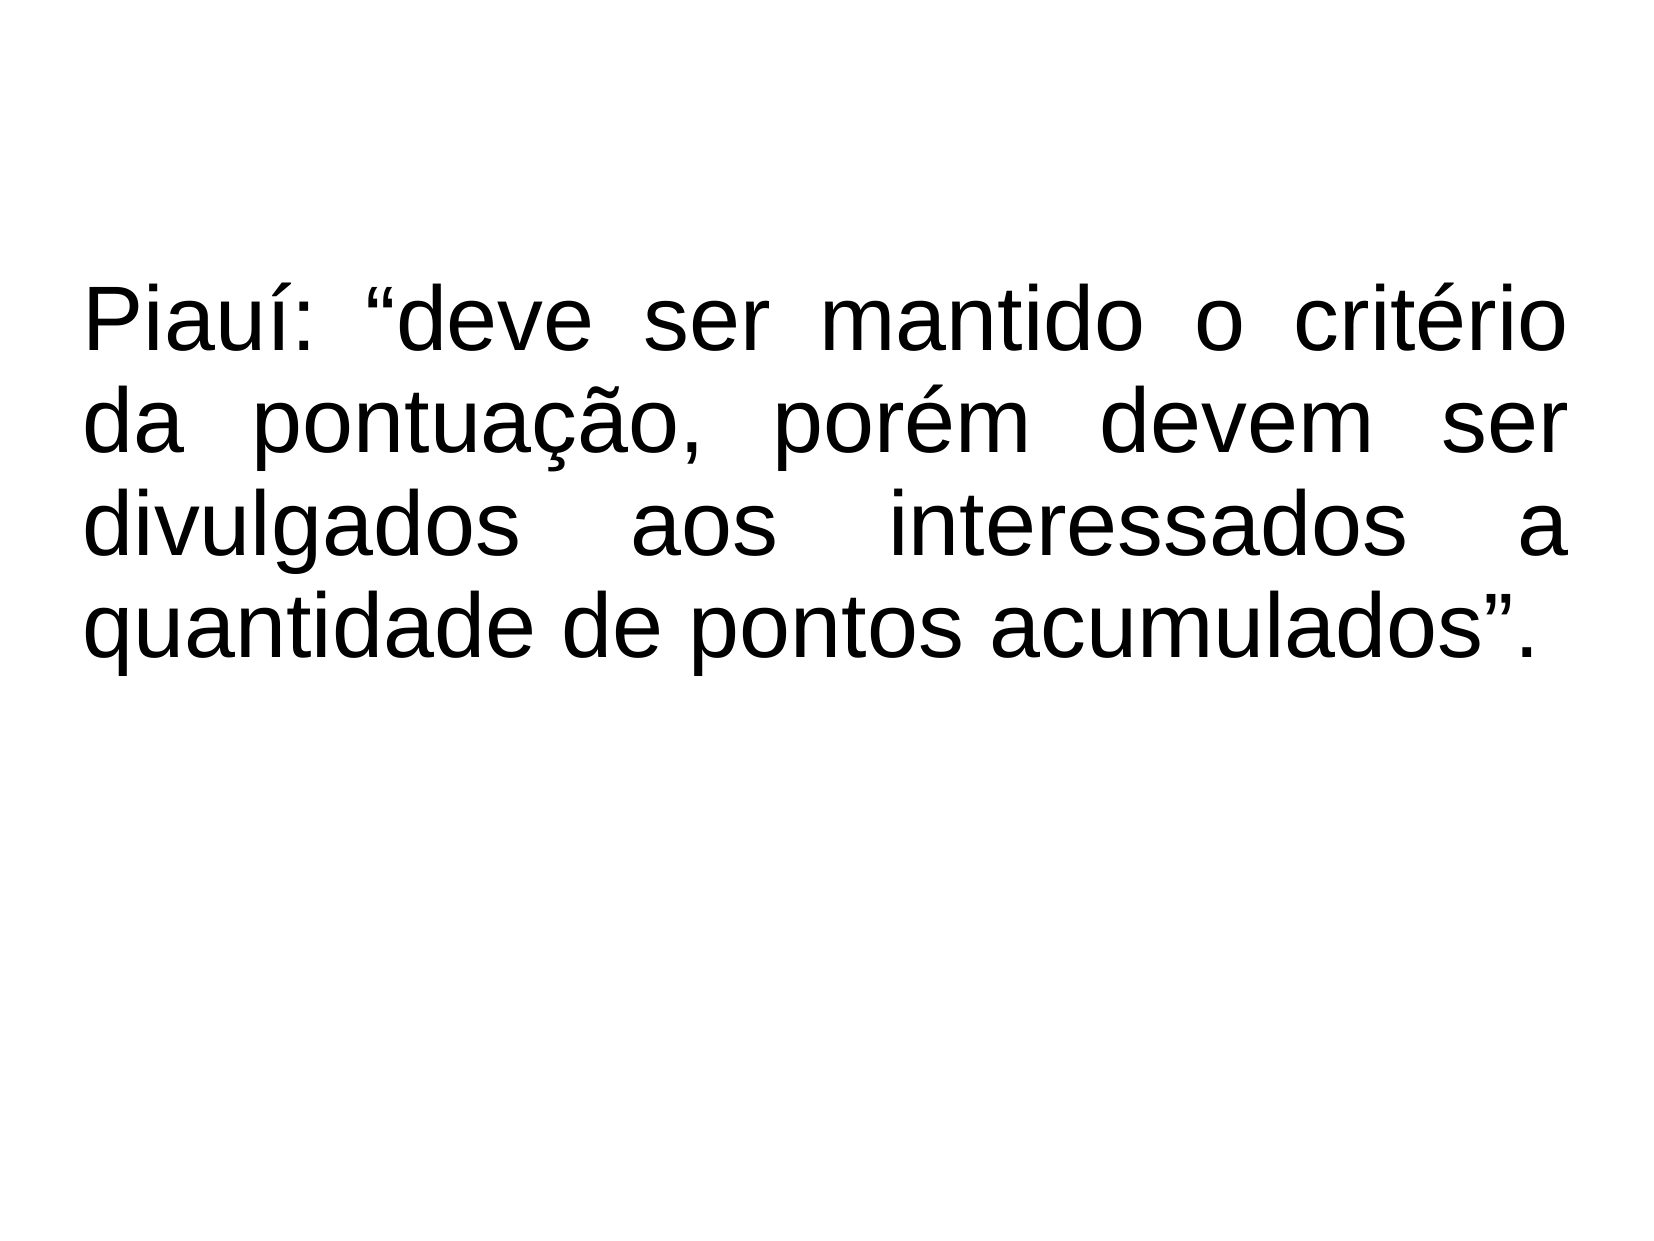

# Piauí: “deve ser mantido o critério da pontuação, porém devem ser divulgados aos interessados a quantidade de pontos acumulados”.